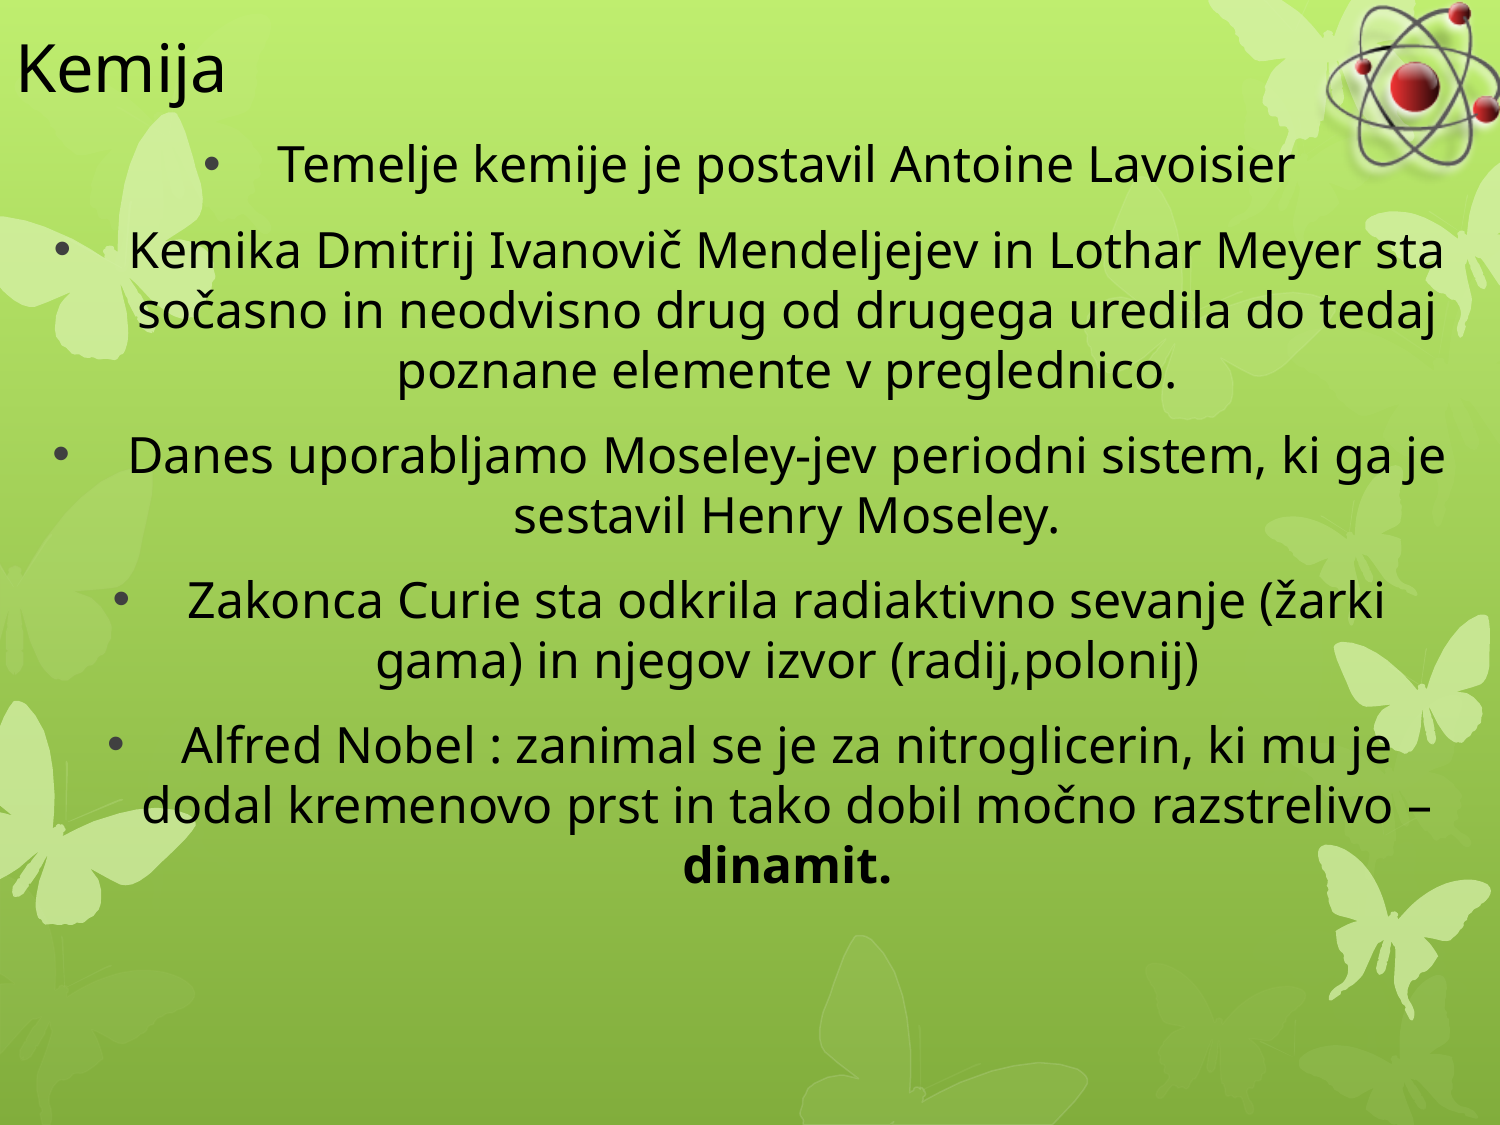

# Kemija
Temelje kemije je postavil Antoine Lavoisier
Kemika Dmitrij Ivanovič Mendeljejev in Lothar Meyer sta sočasno in neodvisno drug od drugega uredila do tedaj poznane elemente v preglednico.
Danes uporabljamo Moseley-jev periodni sistem, ki ga je sestavil Henry Moseley.
Zakonca Curie sta odkrila radiaktivno sevanje (žarki gama) in njegov izvor (radij,polonij)
Alfred Nobel : zanimal se je za nitroglicerin, ki mu je dodal kremenovo prst in tako dobil močno razstrelivo – dinamit.